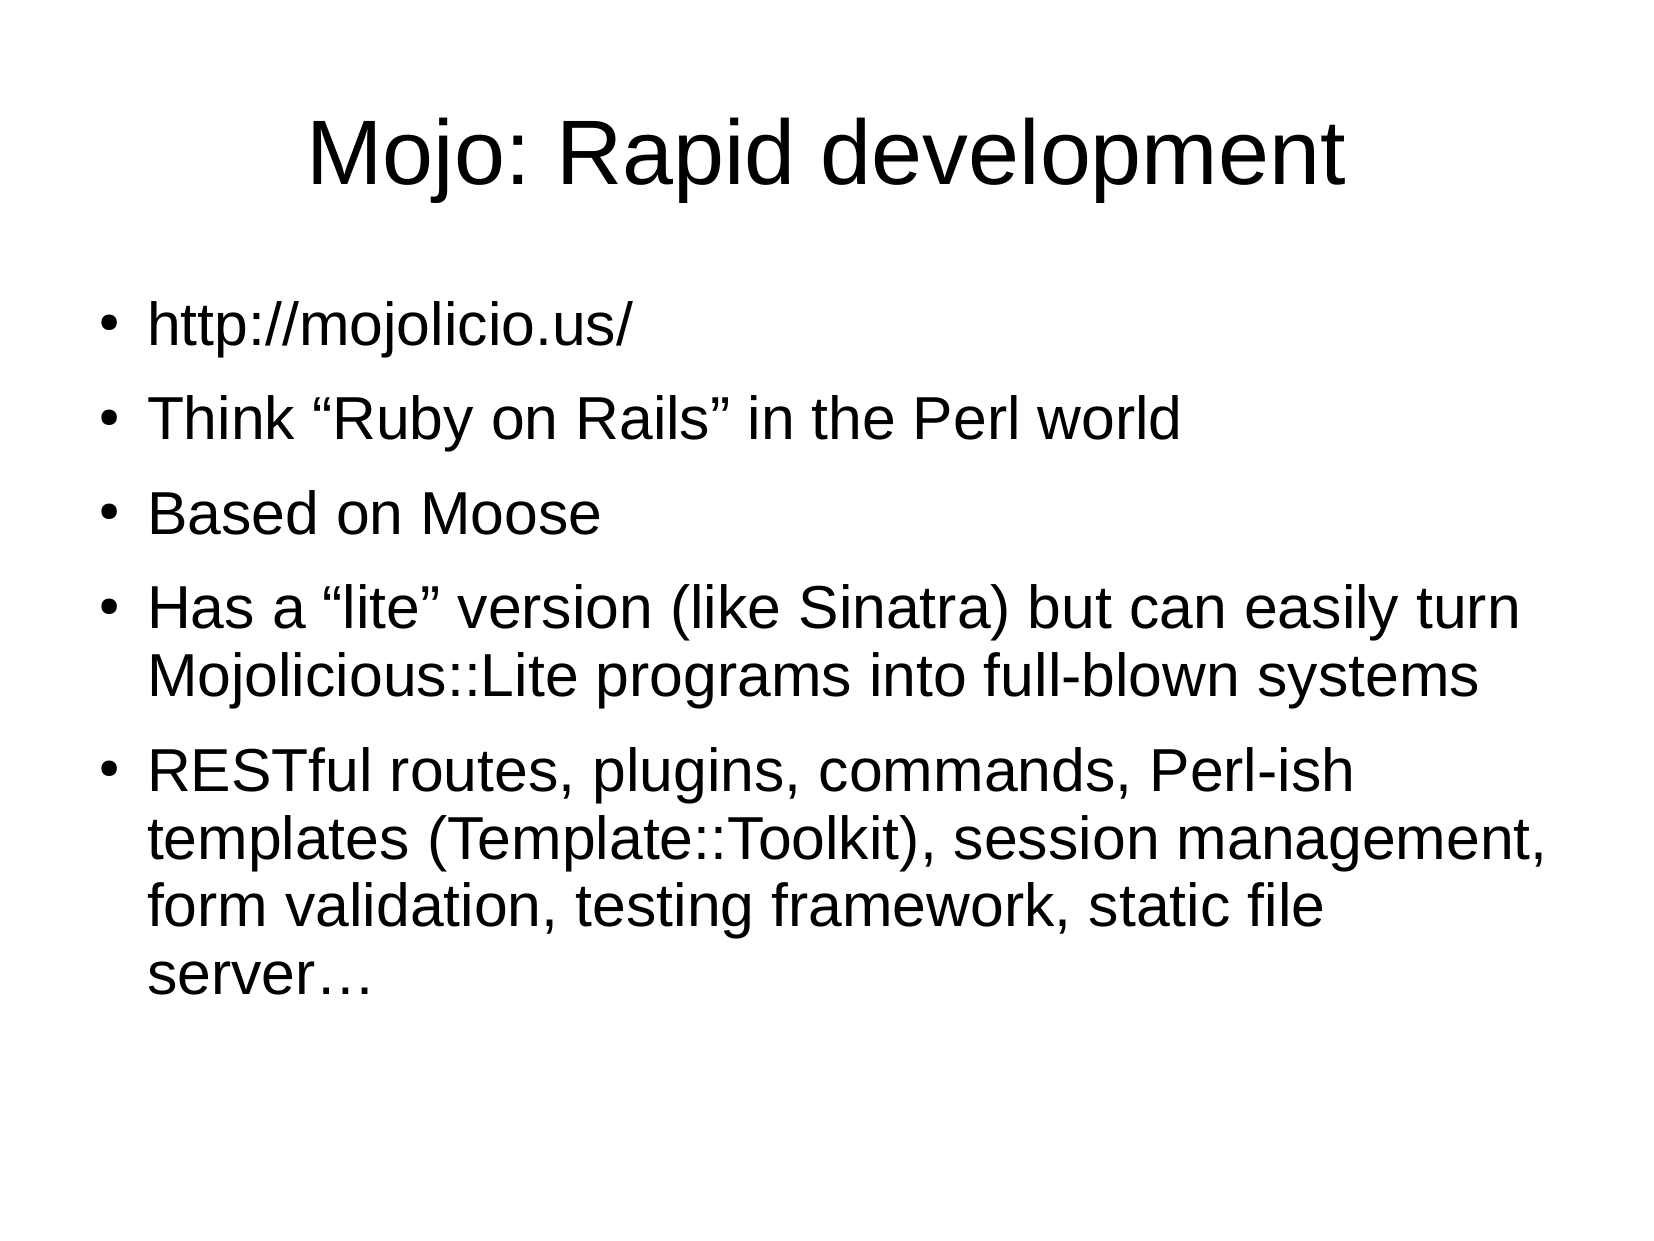

# Mojo: Rapid development
http://mojolicio.us/
Think “Ruby on Rails” in the Perl world
Based on Moose
Has a “lite” version (like Sinatra) but can easily turn Mojolicious::Lite programs into full-blown systems
RESTful routes, plugins, commands, Perl-ish templates (Template::Toolkit), session management, form validation, testing framework, static file server…